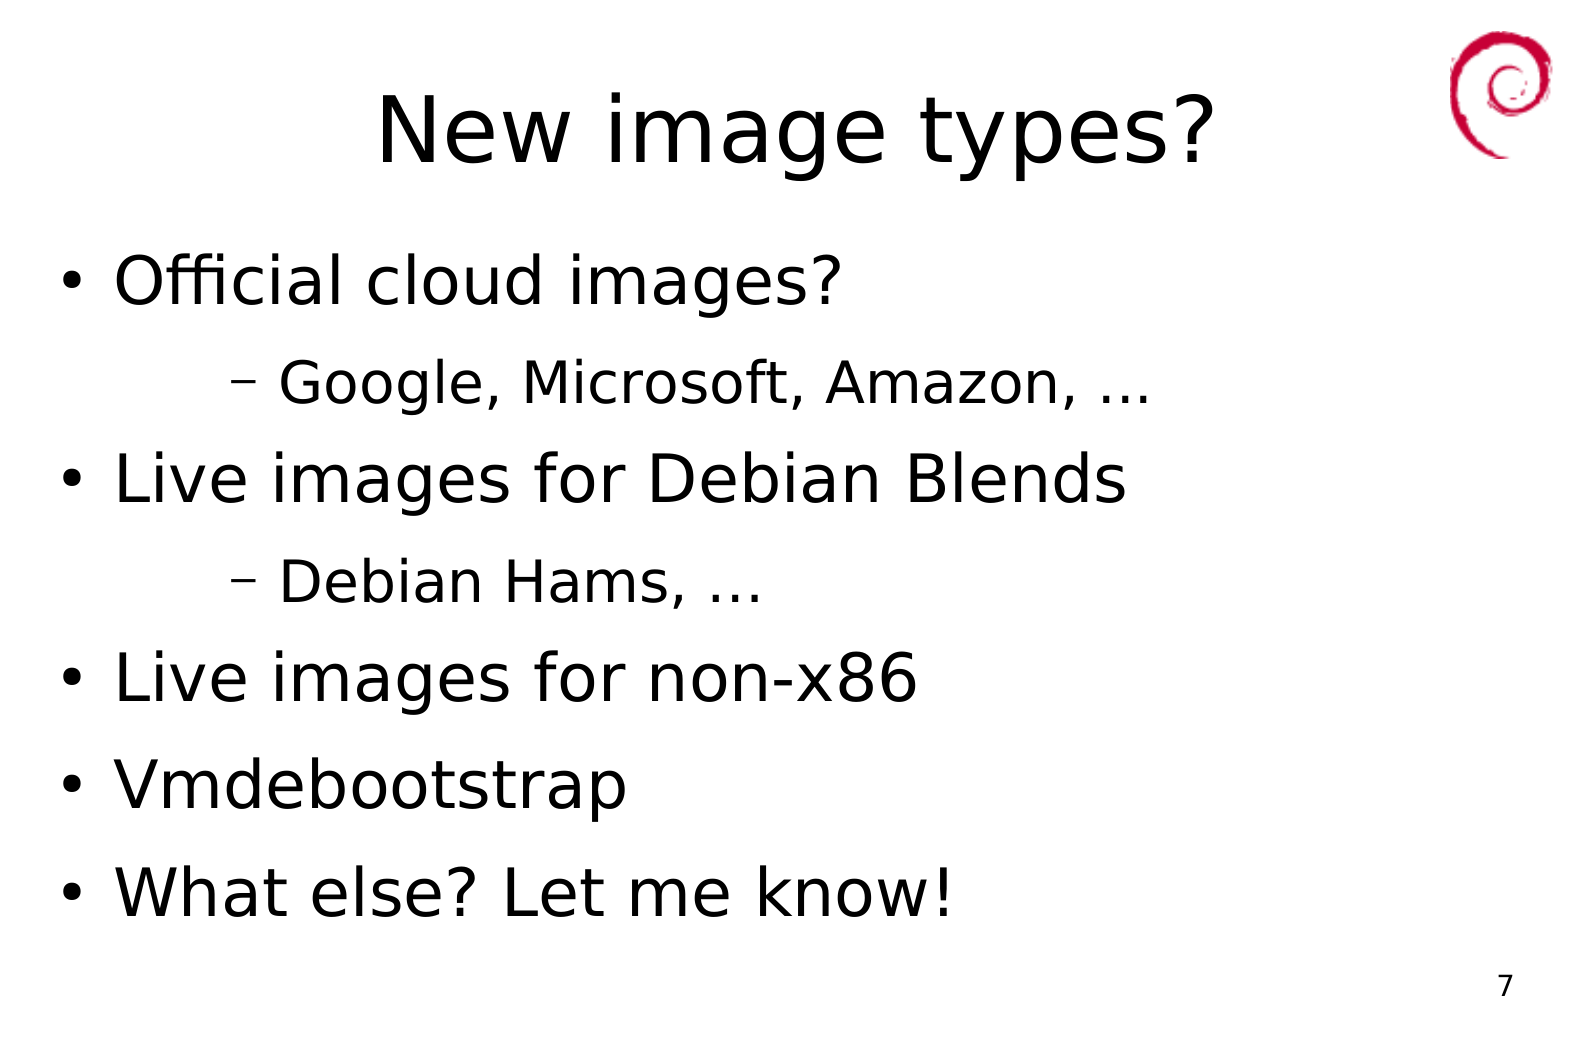

# New image types?
Official cloud images?
Google, Microsoft, Amazon, ...
Live images for Debian Blends
Debian Hams, …
Live images for non-x86
Vmdebootstrap
What else? Let me know!
7